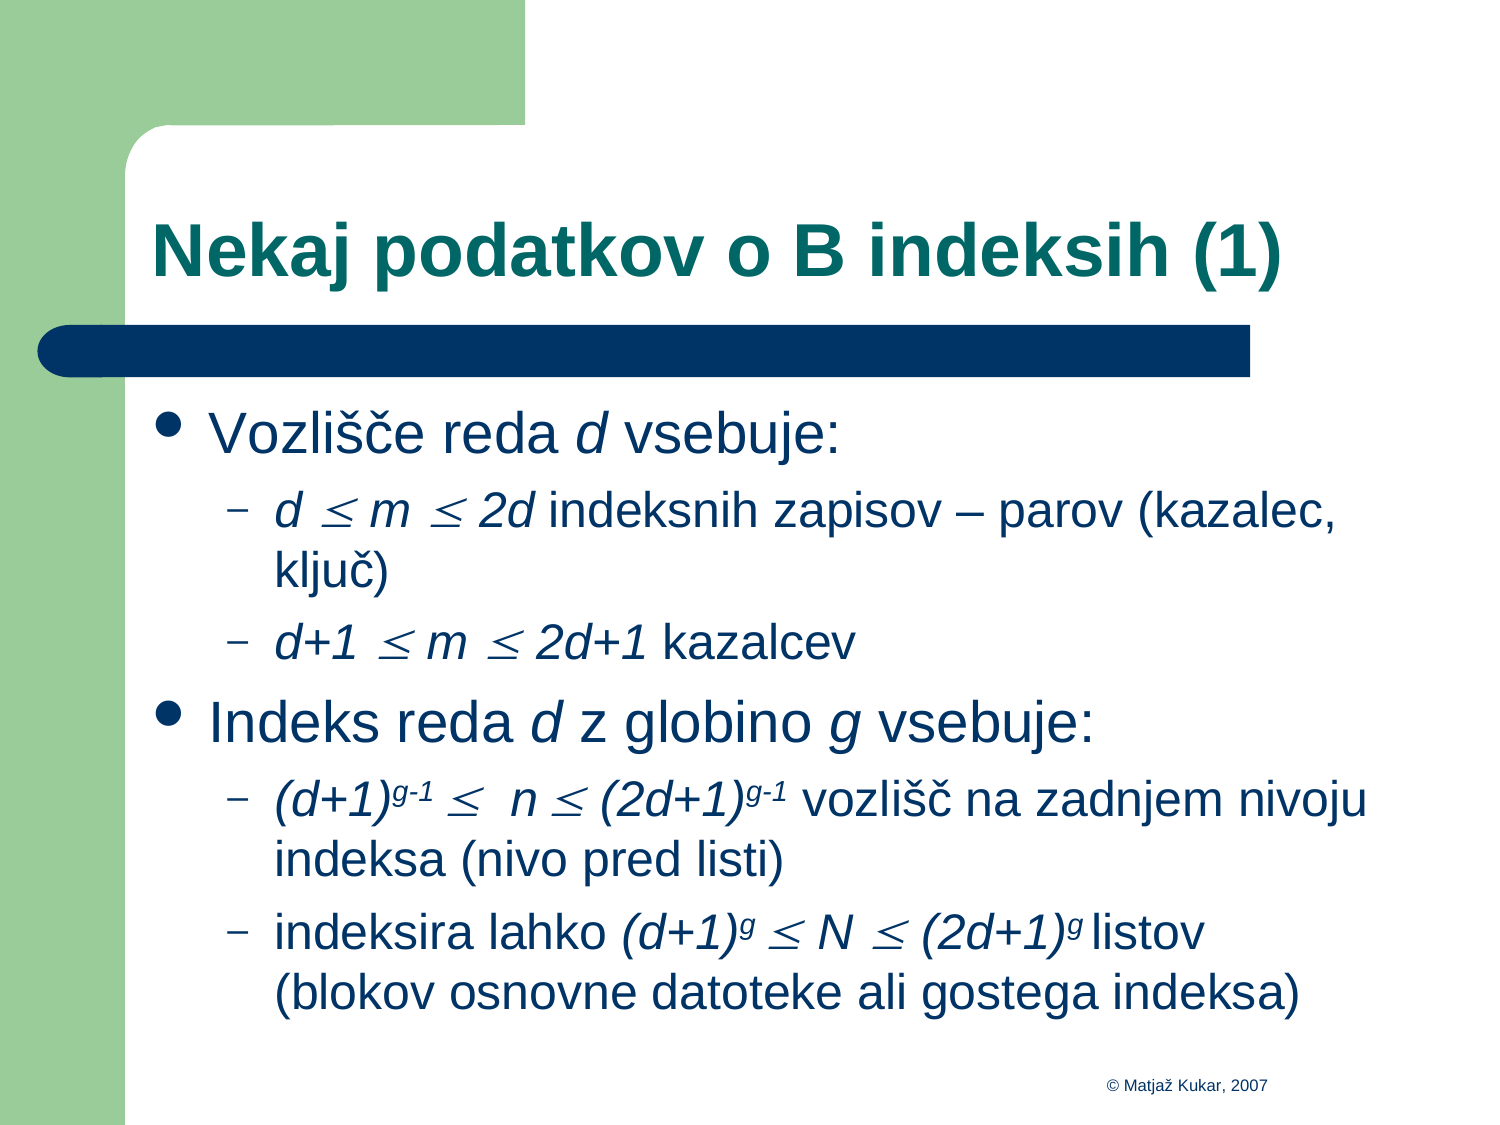

# Nekaj podatkov o B indeksih (1)
Vozlišče reda d vsebuje:
d  m  2d indeksnih zapisov – parov (kazalec, ključ)
d+1  m  2d+1 kazalcev
Indeks reda d z globino g vsebuje:
(d+1)g-1  n  (2d+1)g-1 vozlišč na zadnjem nivoju indeksa (nivo pred listi)
indeksira lahko (d+1)g  N  (2d+1)g listov
(blokov osnovne datoteke ali gostega indeksa)
© Matjaž Kukar, 2007